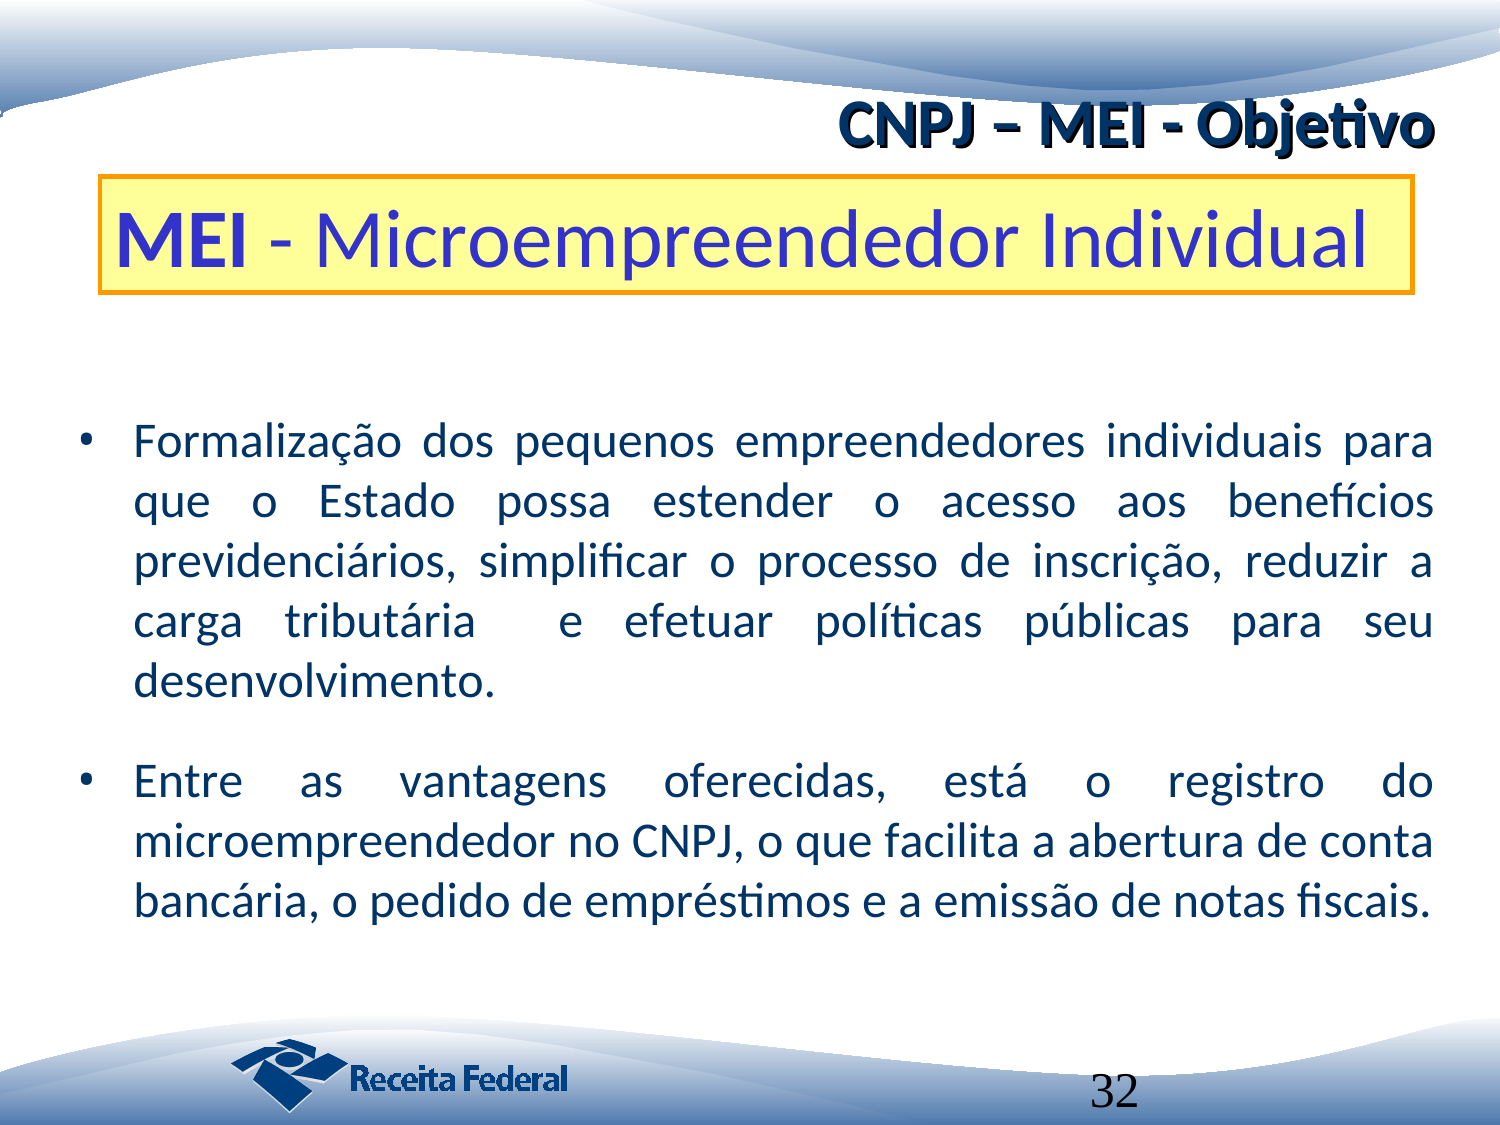

# CNPJ – MEI - Objetivo
MEI - Microempreendedor Individual
Formalização dos pequenos empreendedores individuais para que o Estado possa estender o acesso aos benefícios previdenciários, simplificar o processo de inscrição, reduzir a carga tributária e efetuar políticas públicas para seu desenvolvimento.
Entre as vantagens oferecidas, está o registro do microempreendedor no CNPJ, o que facilita a abertura de conta bancária, o pedido de empréstimos e a emissão de notas fiscais.
32